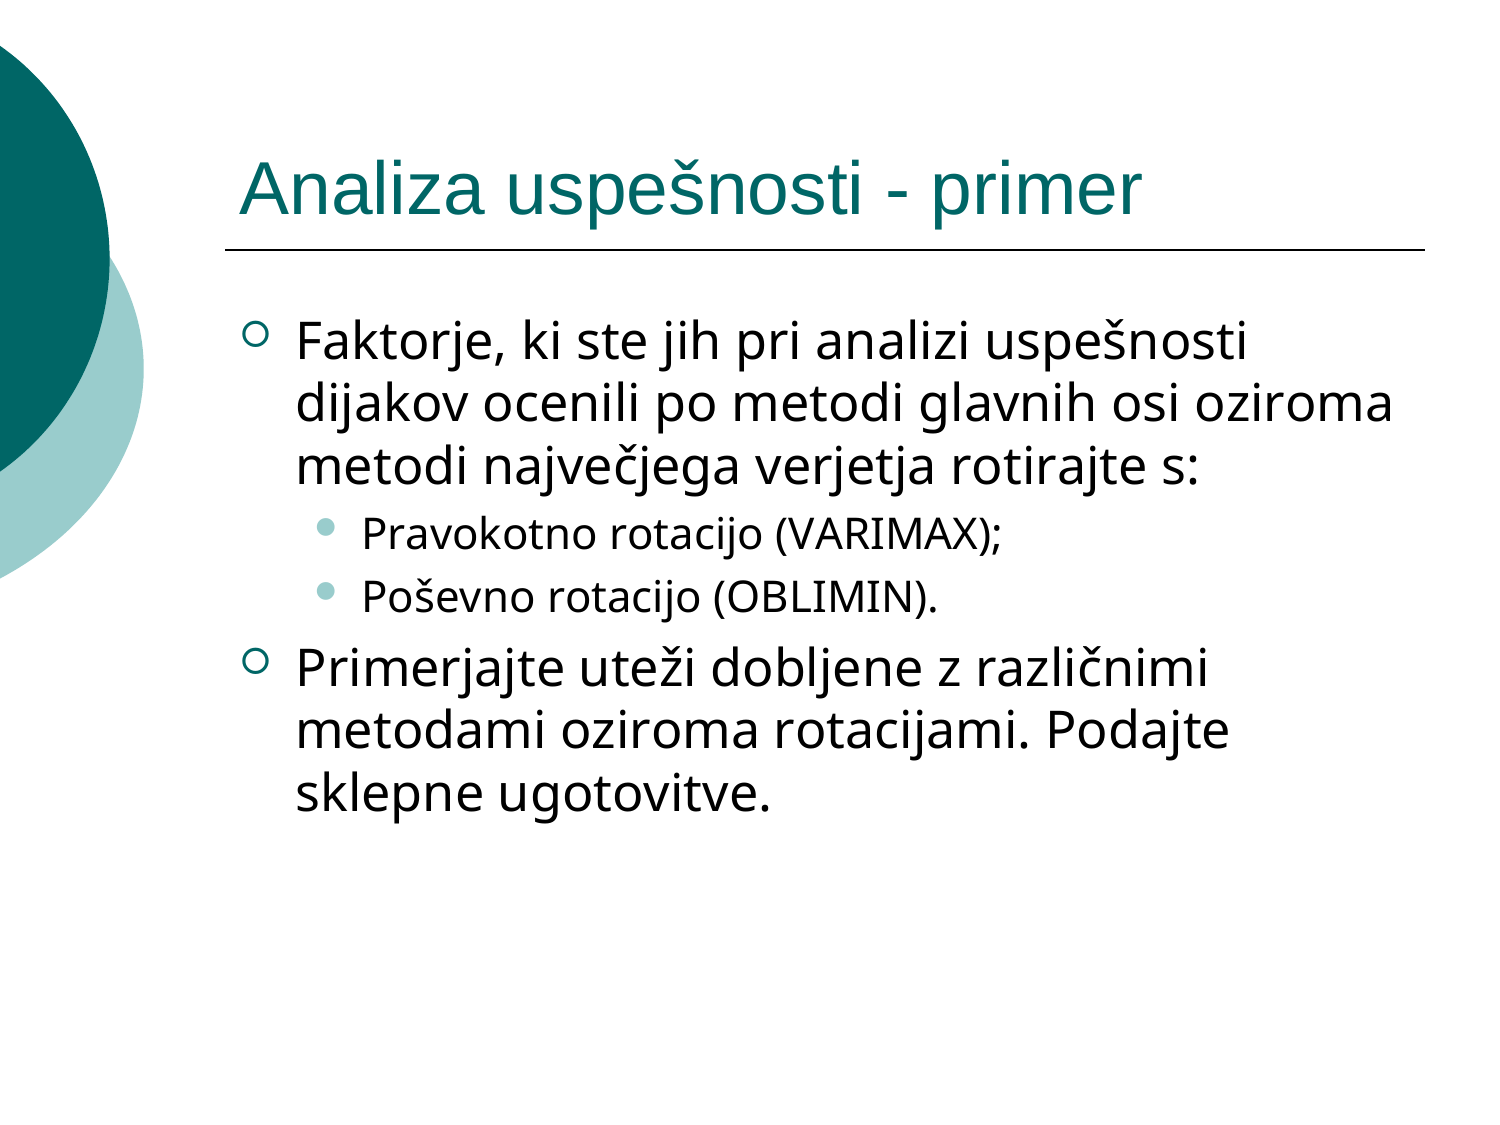

# Analiza uspešnosti - primer
Faktorje, ki ste jih pri analizi uspešnosti dijakov ocenili po metodi glavnih osi oziroma metodi največjega verjetja rotirajte s:
Pravokotno rotacijo (VARIMAX);
Poševno rotacijo (OBLIMIN).
Primerjajte uteži dobljene z različnimi metodami oziroma rotacijami. Podajte sklepne ugotovitve.